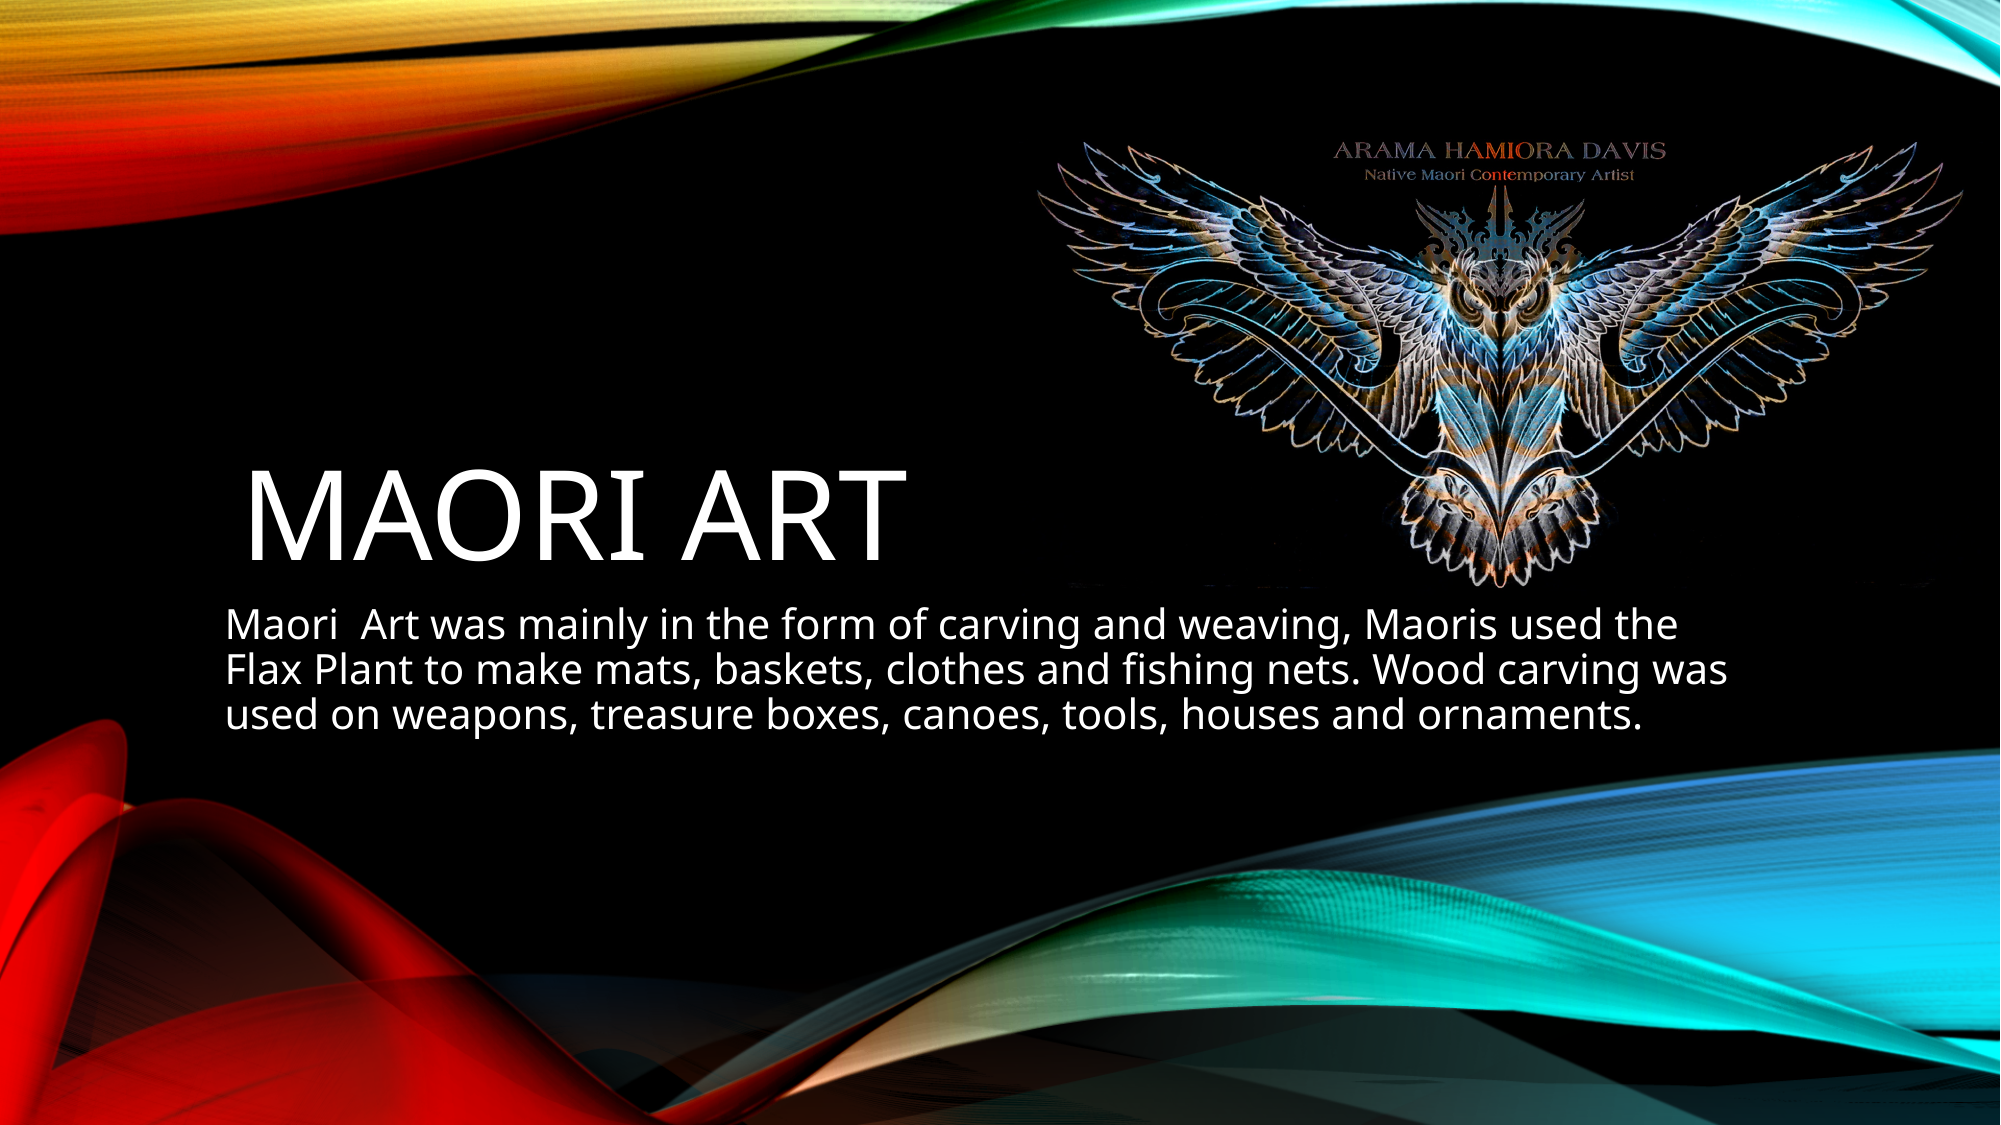

# MAORI ART
Maori Art was mainly in the form of carving and weaving, Maoris used the Flax Plant to make mats, baskets, clothes and fishing nets. Wood carving was used on weapons, treasure boxes, canoes, tools, houses and ornaments.